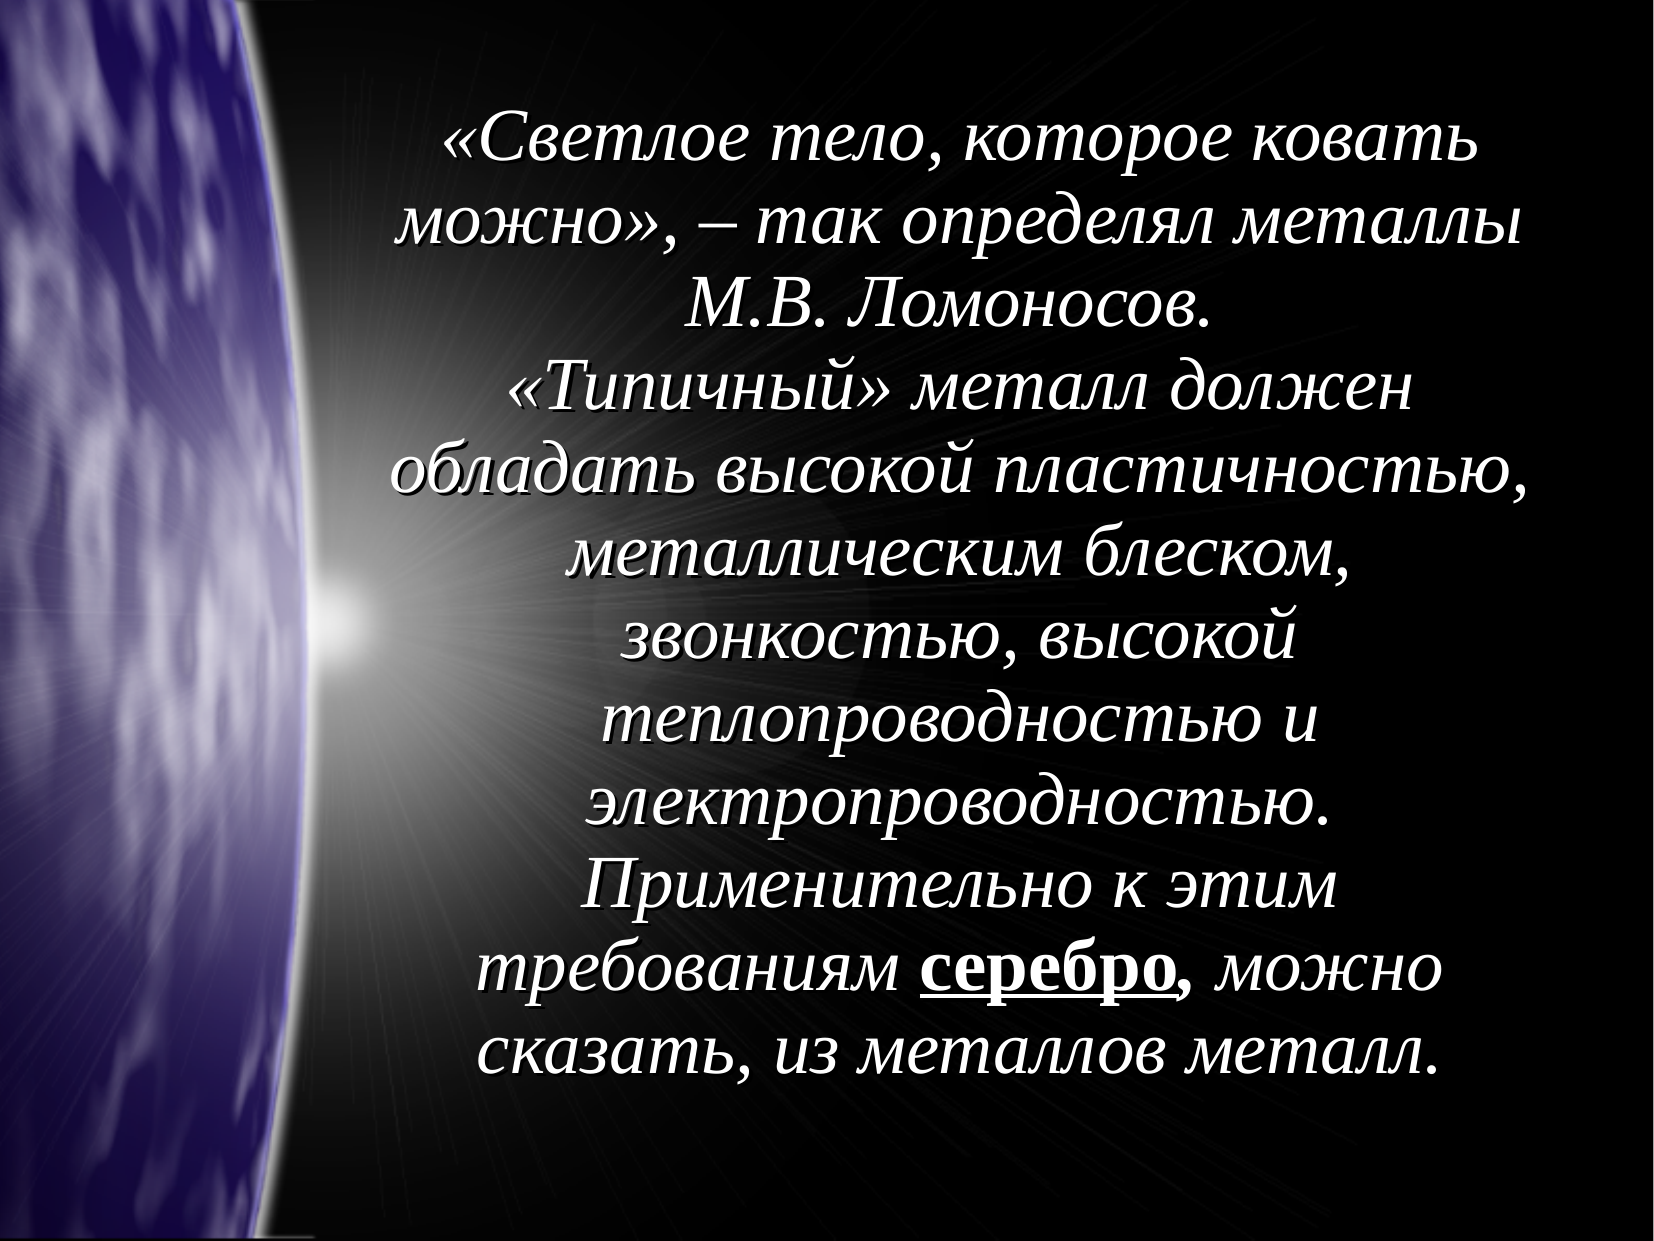

# «Светлое тело, которое ковать можно», – так определял металлы М.В. Ломоносов. «Типичный» металл должен обладать высокой пластичностью, металлическим блеском, звонкостью, высокой теплопроводностью и электропроводностью. Применительно к этим требованиям серебро, можно сказать, из металлов металл.